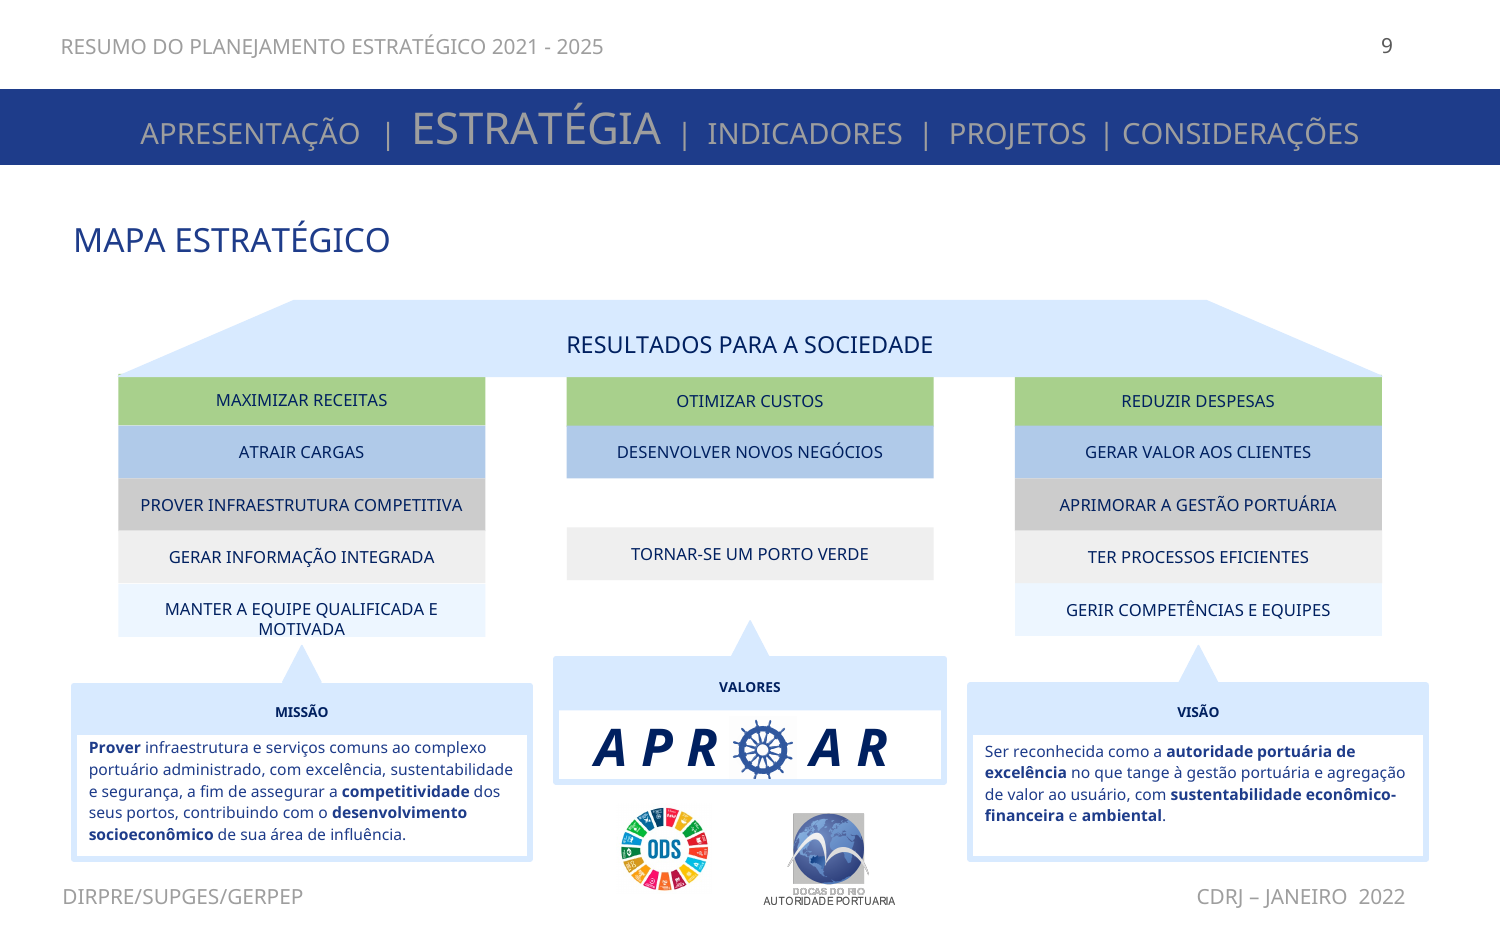

9
RESUMO DO PLANEJAMENTO ESTRATÉGICO 2021 - 2025
APRESENTAÇÃO | ESTRATÉGIA | INDICADORES | PROJETOS | CONSIDERAÇÕES
MAPA ESTRATÉGICO
RESULTADOS PARA A SOCIEDADE
MAXIMIZAR RECEITAS
OTIMIZAR CUSTOS
REDUZIR DESPESAS
ATRAIR CARGAS
DESENVOLVER NOVOS NEGÓCIOS
GERAR VALOR AOS CLIENTES
PROVER INFRAESTRUTURA COMPETITIVA
APRIMORAR A GESTÃO PORTUÁRIA
TORNAR-SE UM PORTO VERDE
GERAR INFORMAÇÃO INTEGRADA
TER PROCESSOS EFICIENTES
GERIR COMPETÊNCIAS E EQUIPES
MANTER A EQUIPE QUALIFICADA E MOTIVADA
VALORES
Ser reconhecida como a autoridade portuária de excelência no que tange à gestão portuária e agregação de valor ao usuário, com sustentabilidade econômico-financeira e ambiental.
# Prover infraestrutura e serviços comuns ao complexo portuário administrado, com excelência, sustentabilidade e segurança, a fim de assegurar a competitividade dos seus portos, contribuindo com o desenvolvimento socioeconômico de sua área de influência.
MISSÃO
VISÃO
A P R O A R
DIRPRE/SUPGES/GERPEP
CDRJ – JANEIRO 2022